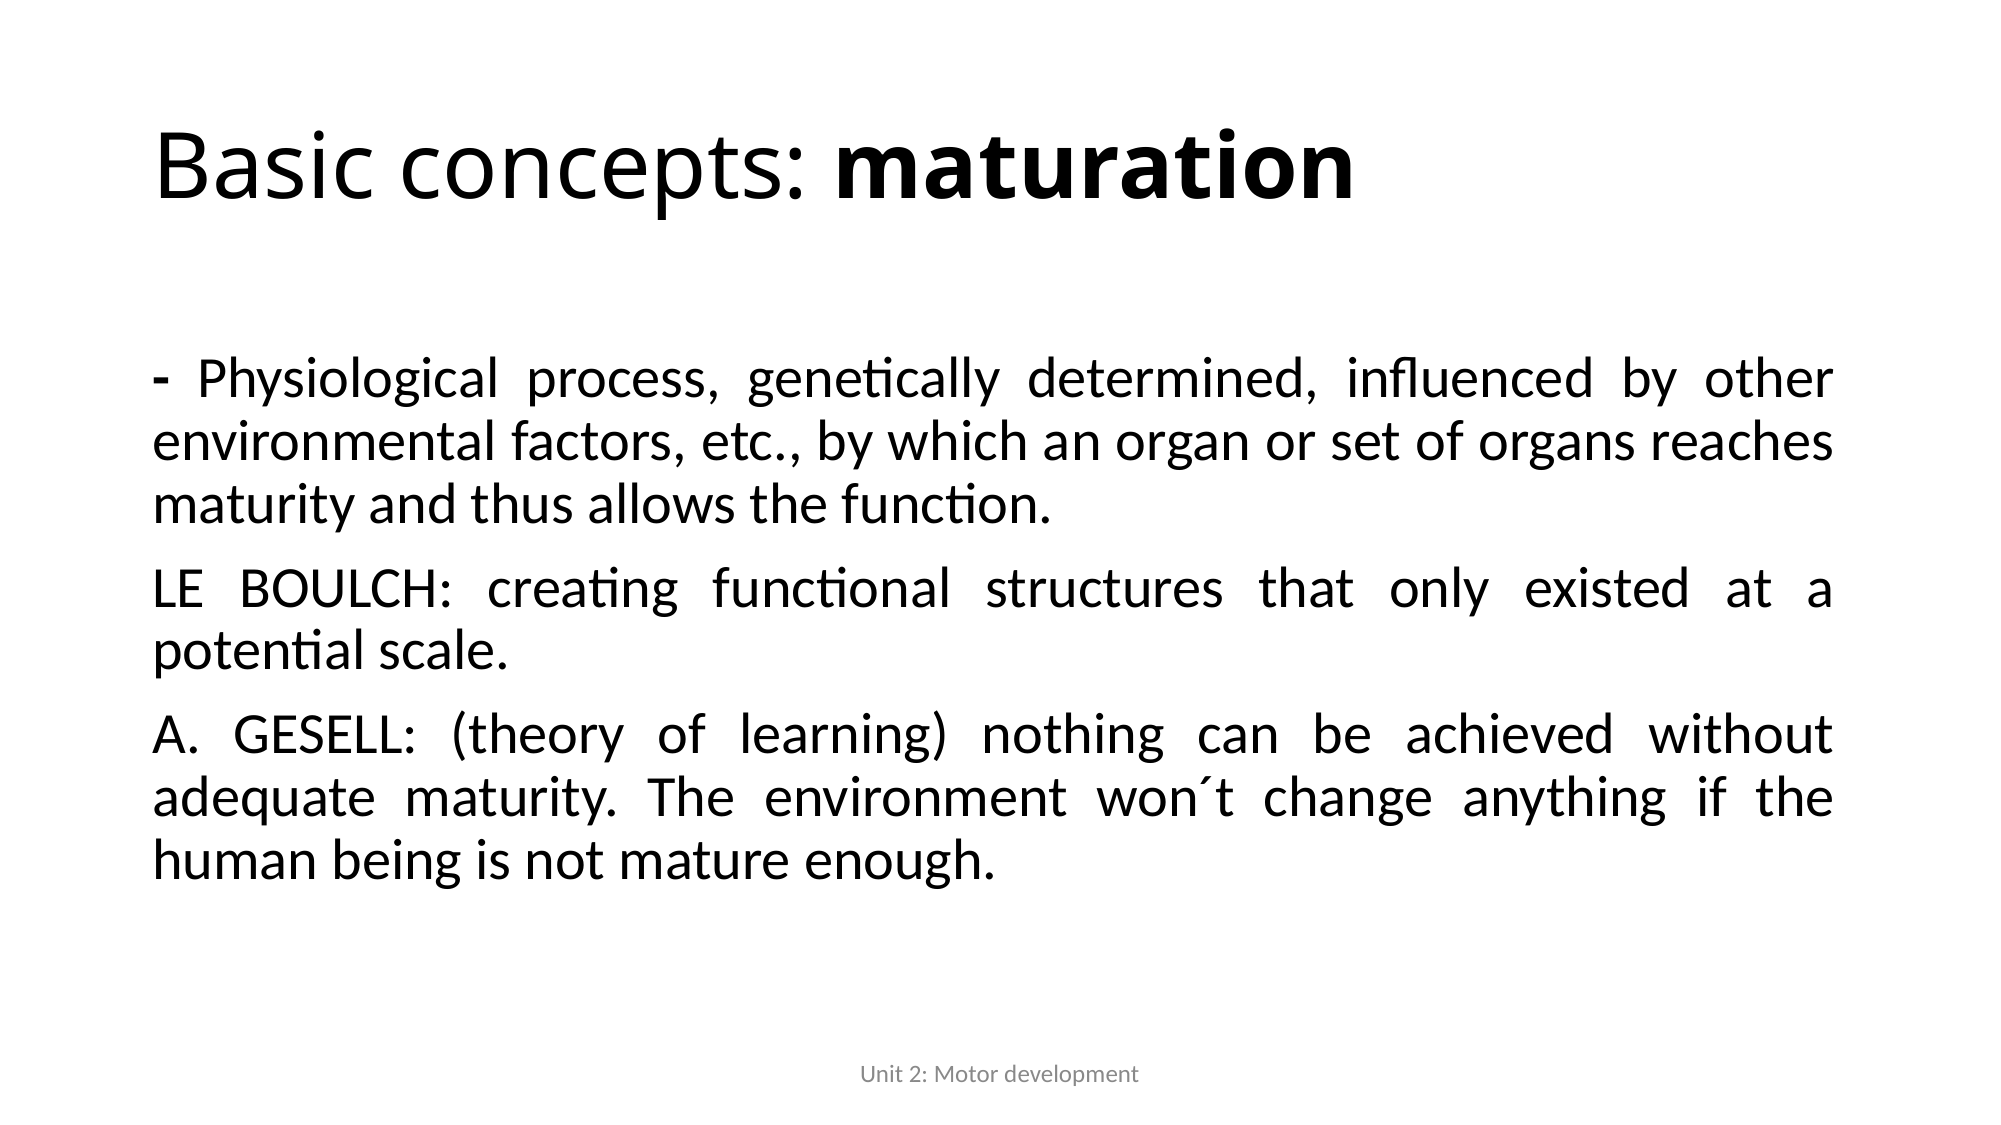

Basic concepts: maturation
- Physiological process, genetically determined, influenced by other environmental factors, etc., by which an organ or set of organs reaches maturity and thus allows the function.
LE BOULCH: creating functional structures that only existed at a potential scale.
A. GESELL: (theory of learning) nothing can be achieved without adequate maturity. The environment won´t change anything if the human being is not mature enough.
Unit 2: Motor development